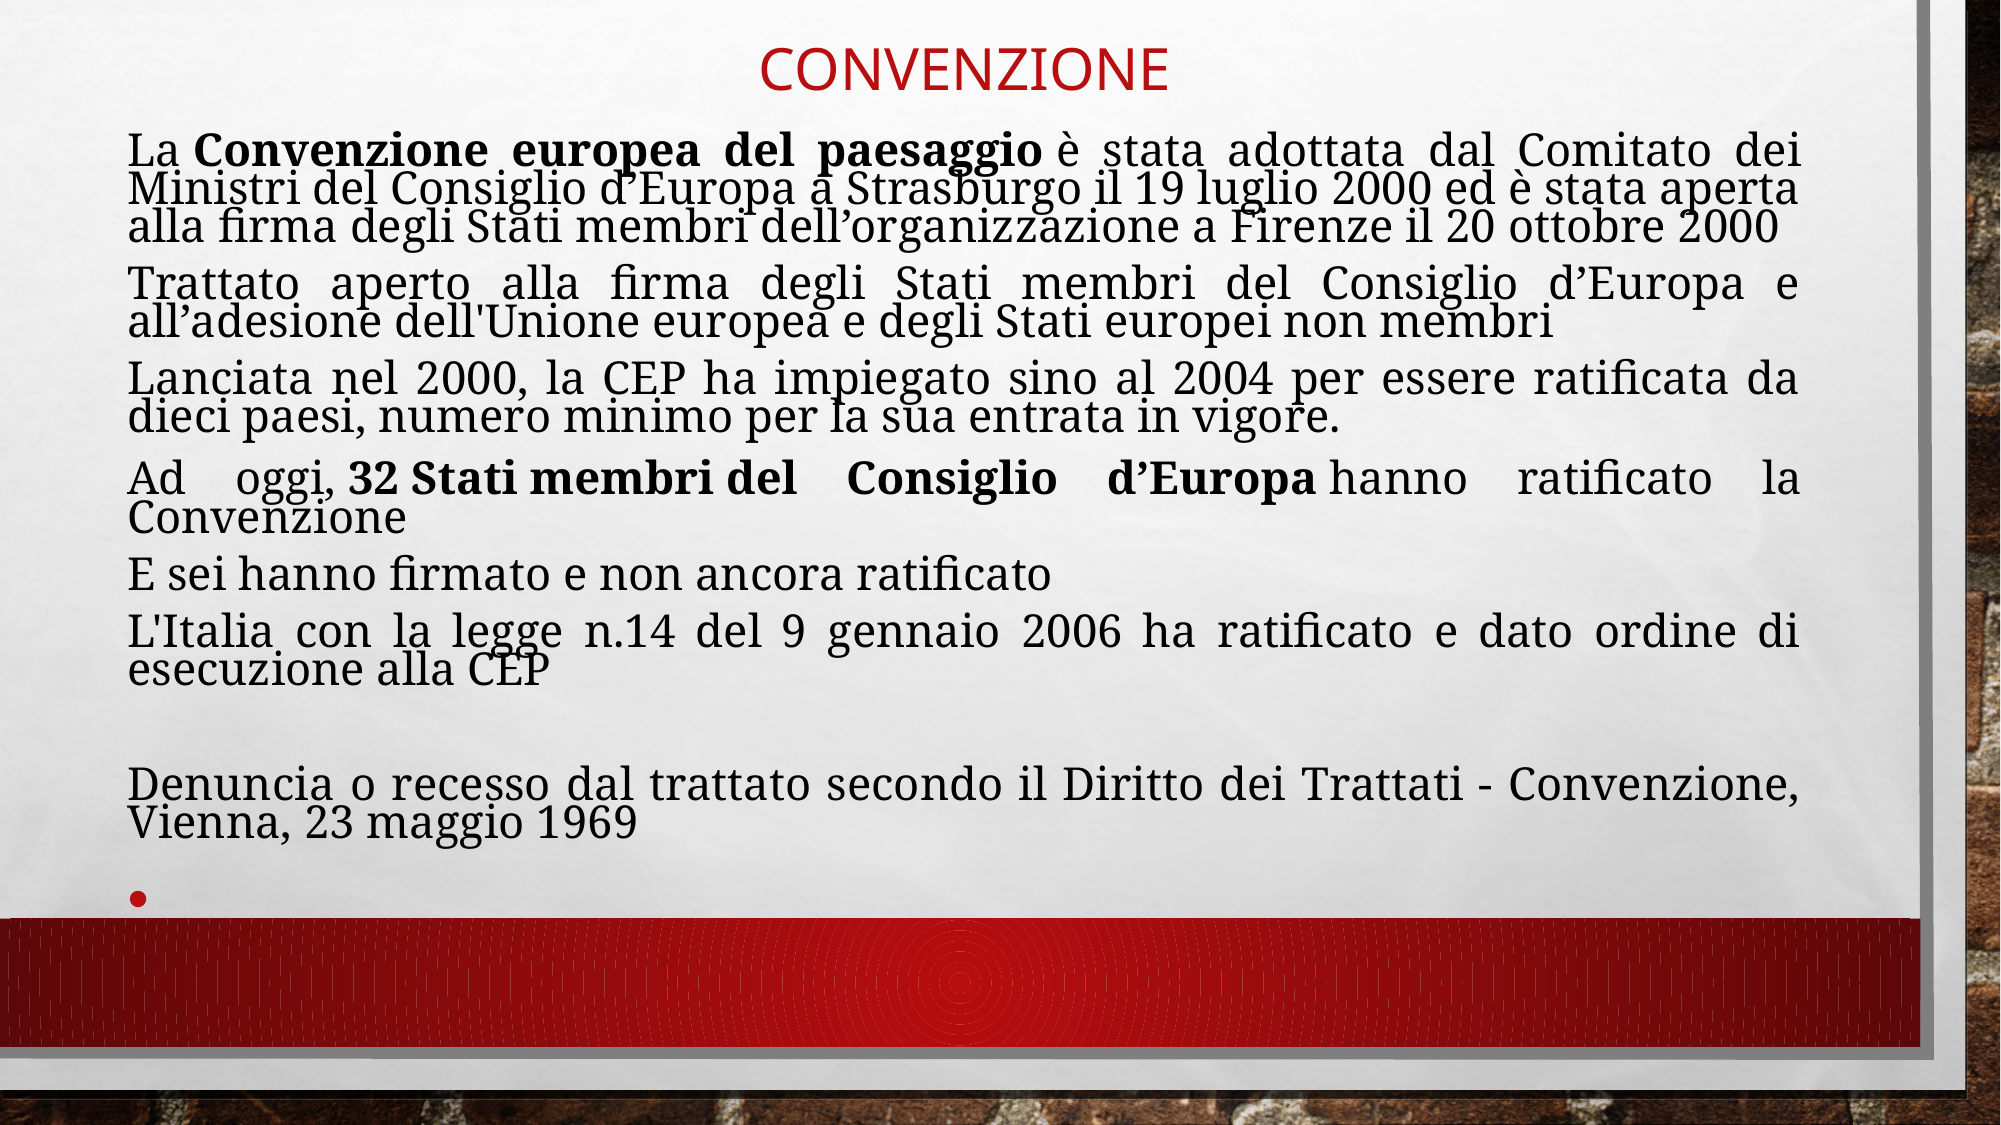

# Convenzione
La Convenzione europea del paesaggio è stata adottata dal Comitato dei Ministri del Consiglio d’Europa a Strasburgo il 19 luglio 2000 ed è stata aperta alla firma degli Stati membri dell’organizzazione a Firenze il 20 ottobre 2000
Trattato aperto alla firma degli Stati membri del Consiglio d’Europa e all’adesione dell'Unione europea e degli Stati europei non membri
Lanciata nel 2000, la CEP ha impiegato sino al 2004 per essere ratificata da dieci paesi, numero minimo per la sua entrata in vigore.
Ad oggi, 32 Stati membri del Consiglio d’Europa hanno ratificato la Convenzione
E sei hanno firmato e non ancora ratificato
L'Italia con la legge n.14 del 9 gennaio 2006 ha ratificato e dato ordine di esecuzione alla CEP
Denuncia o recesso dal trattato secondo il Diritto dei Trattati - Convenzione, Vienna, 23 maggio 1969